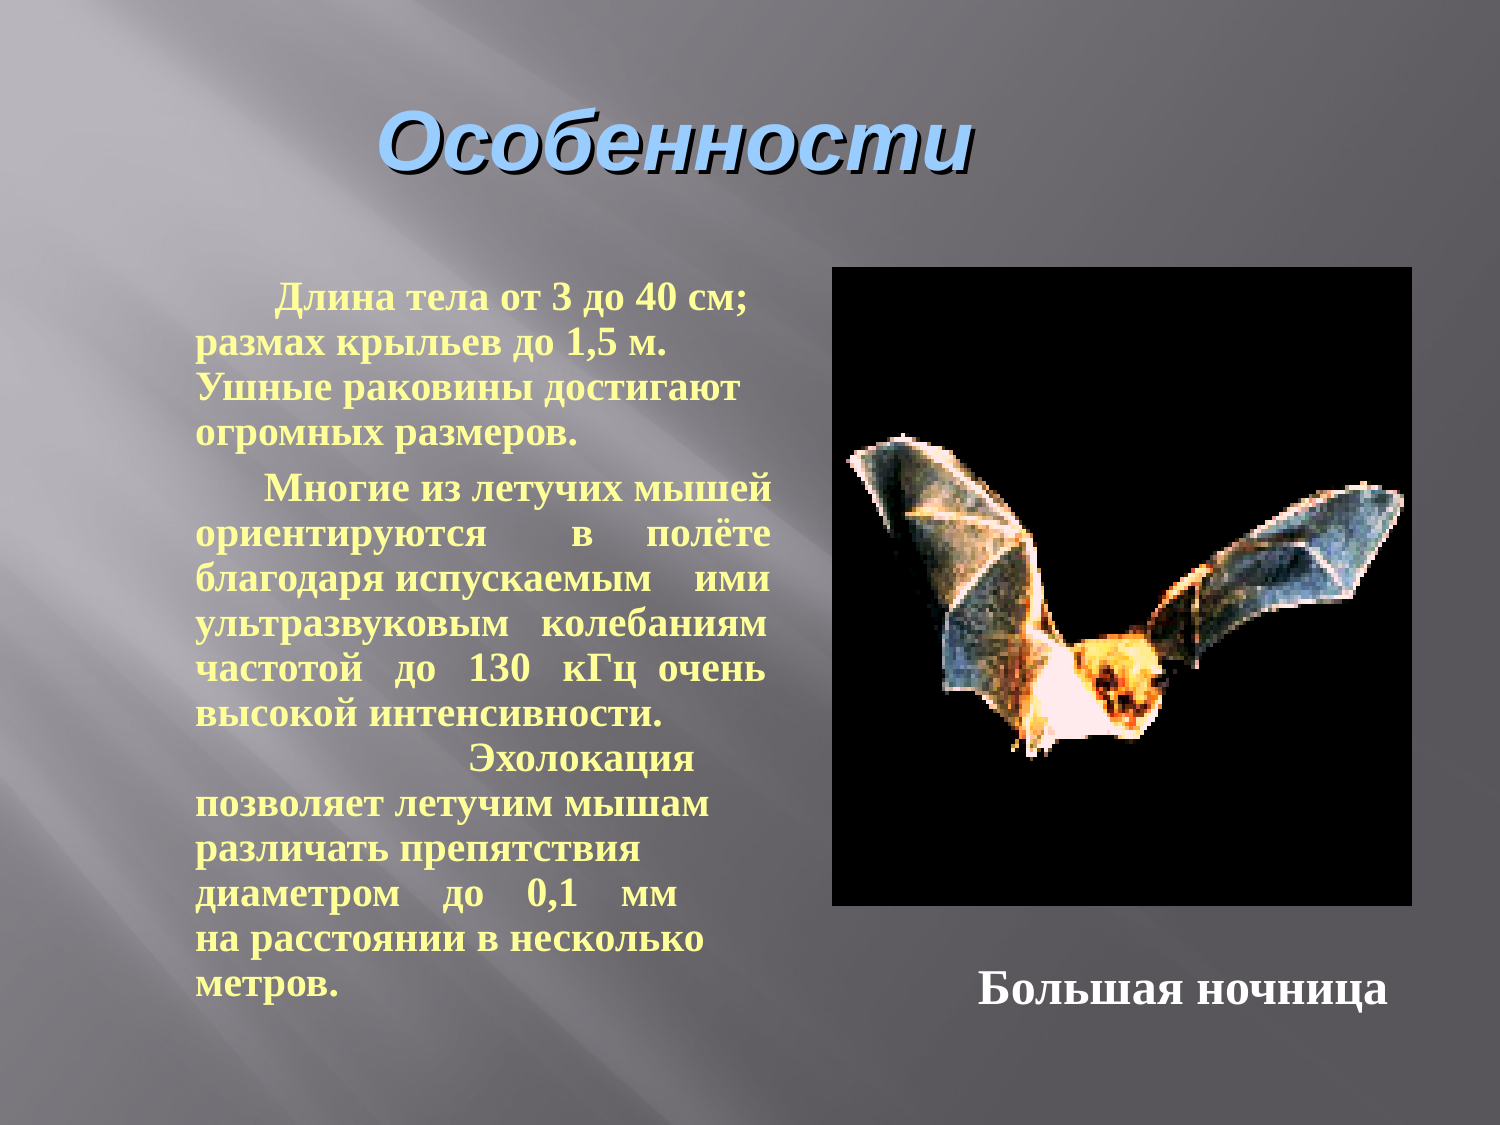

# Особенности
 Длина тела от 3 до 40 см; размах крыльев до 1,5 м. Ушные раковины достигают огромных размеров.
 Многие из летучих мышей ориентируются в полёте благодаря испускаемым ими ультразвуковым колебаниям частотой до 130  кГц очень высокой интенсивности. Эхолокация позволяет летучим мышам различать препятствия диаметром до 0,1  мм на расстоянии в несколько метров.
Большая ночница